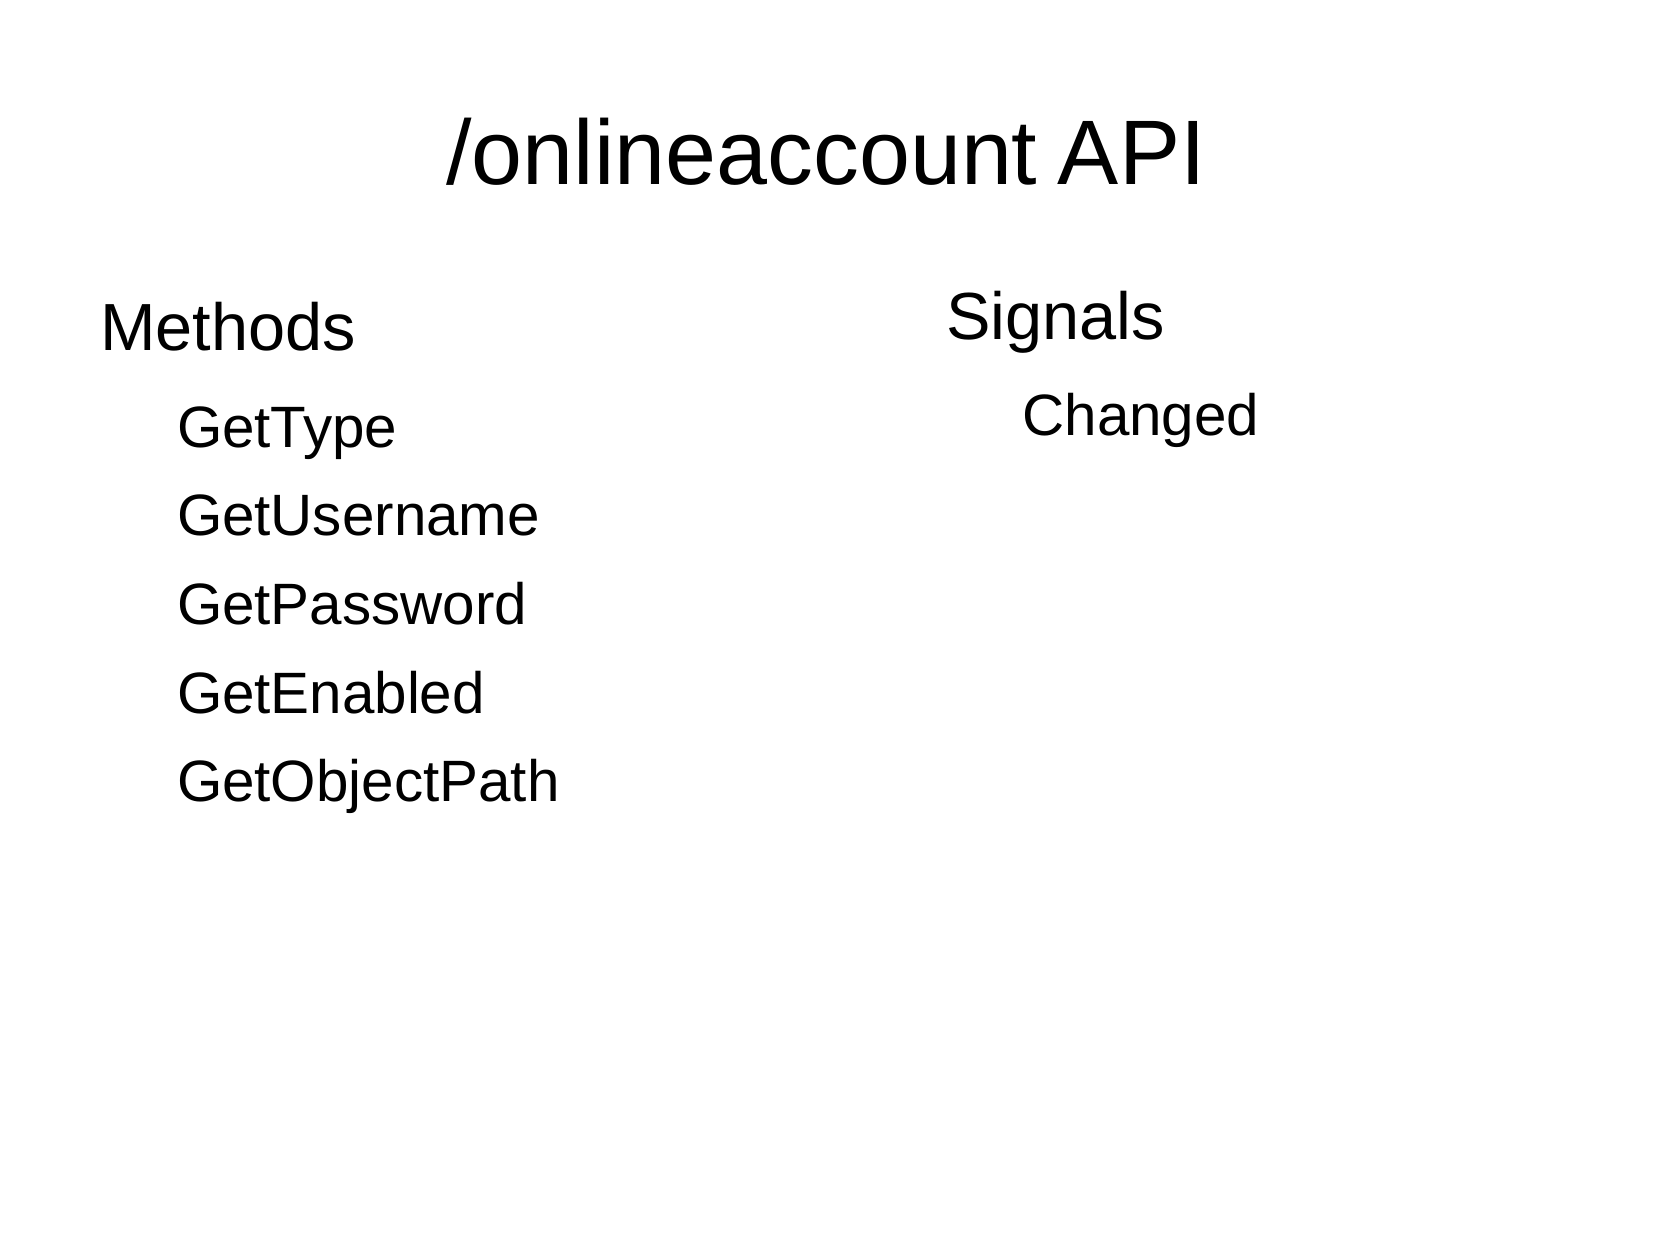

# /onlineaccount API
Signals
Changed
Methods
GetType
GetUsername
GetPassword
GetEnabled
GetObjectPath